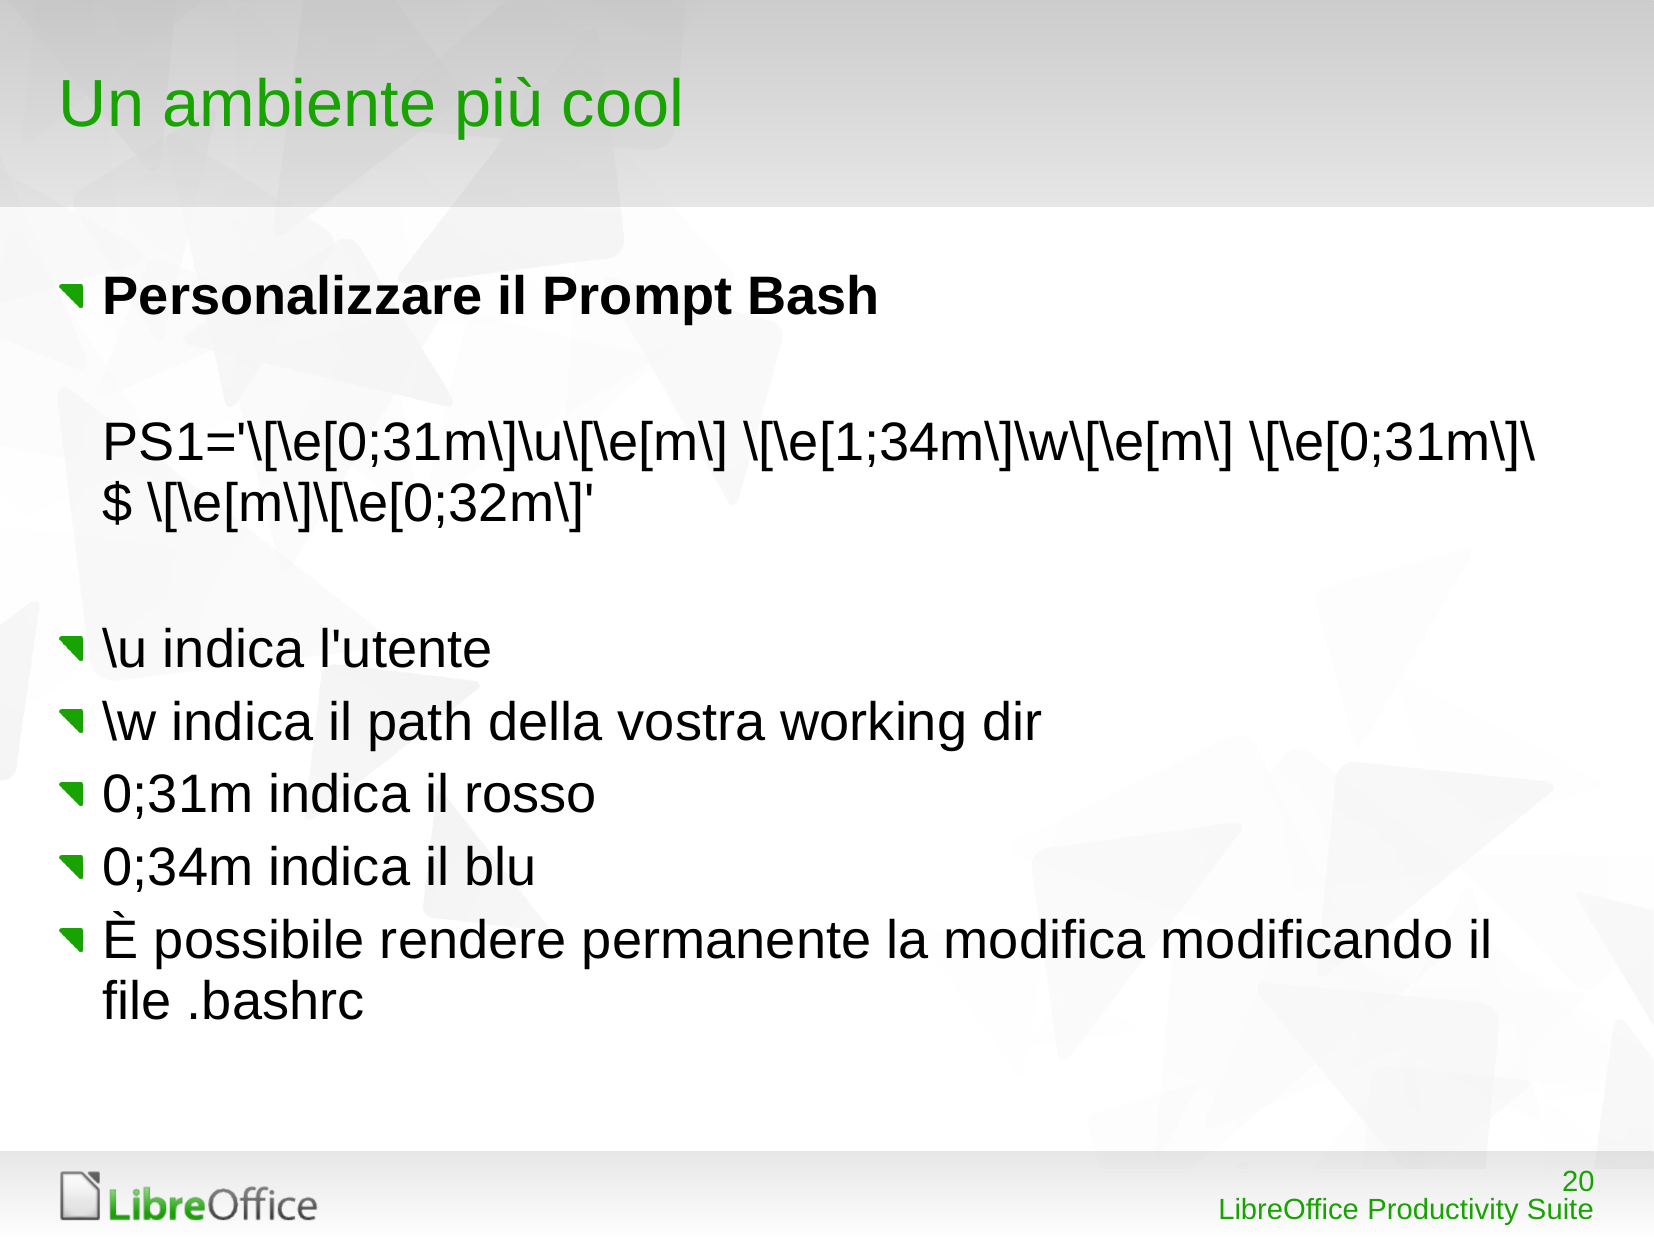

# Un ambiente più cool
Personalizzare il Prompt Bash
PS1='\[\e[0;31m\]\u\[\e[m\] \[\e[1;34m\]\w\[\e[m\] \[\e[0;31m\]\$ \[\e[m\]\[\e[0;32m\]'
\u indica l'utente
\w indica il path della vostra working dir
0;31m indica il rosso
0;34m indica il blu
È possibile rendere permanente la modifica modificando il file .bashrc
20
LibreOffice Productivity Suite